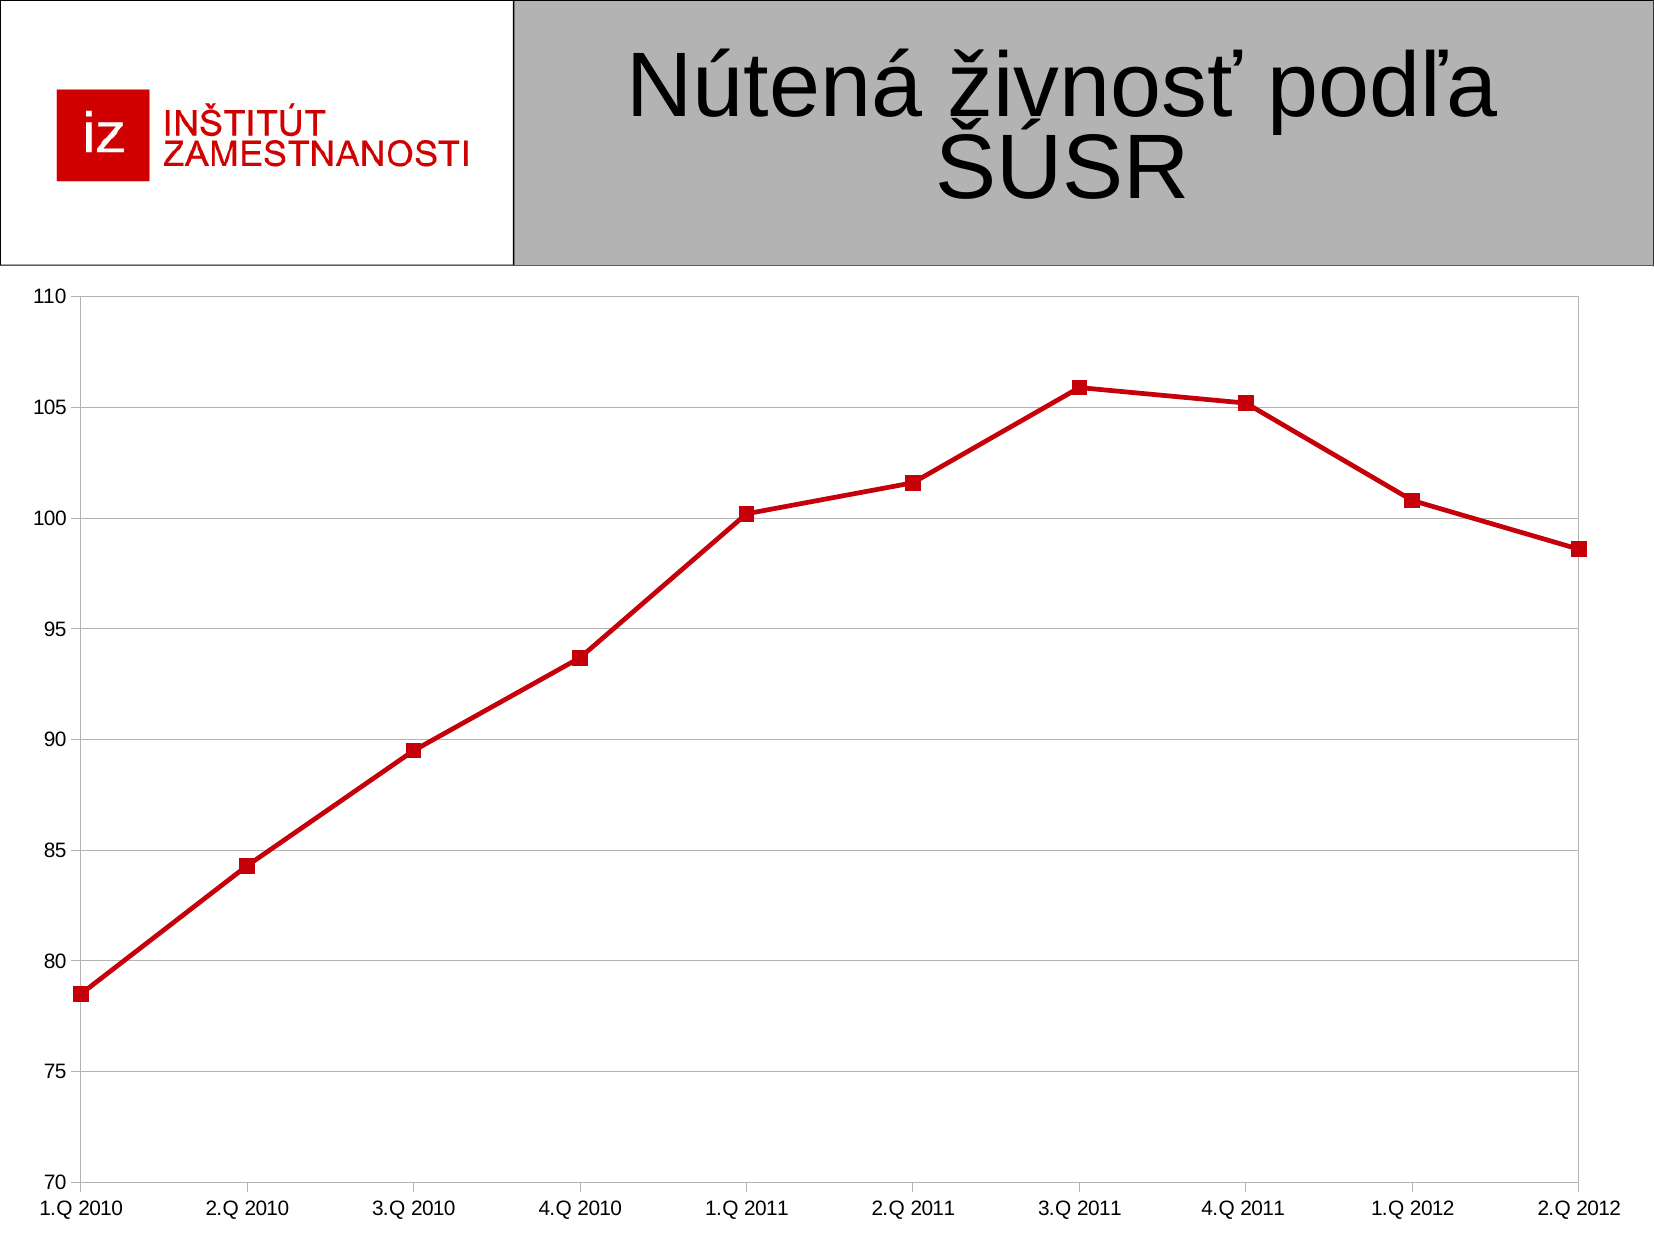

# Nútená živnosť podľa ŠÚSR
### Chart
| Category | Row 2 |
|---|---|
| 1.Q 2010 | 78.5 |
| 2.Q 2010 | 84.3 |
| 3.Q 2010 | 89.5 |
| 4.Q 2010 | 93.7 |
| 1.Q 2011 | 100.2 |
| 2.Q 2011 | 101.6 |
| 3.Q 2011 | 105.9 |
| 4.Q 2011 | 105.2 |
| 1.Q 2012 | 100.8 |
| 2.Q 2012 | 98.6 |